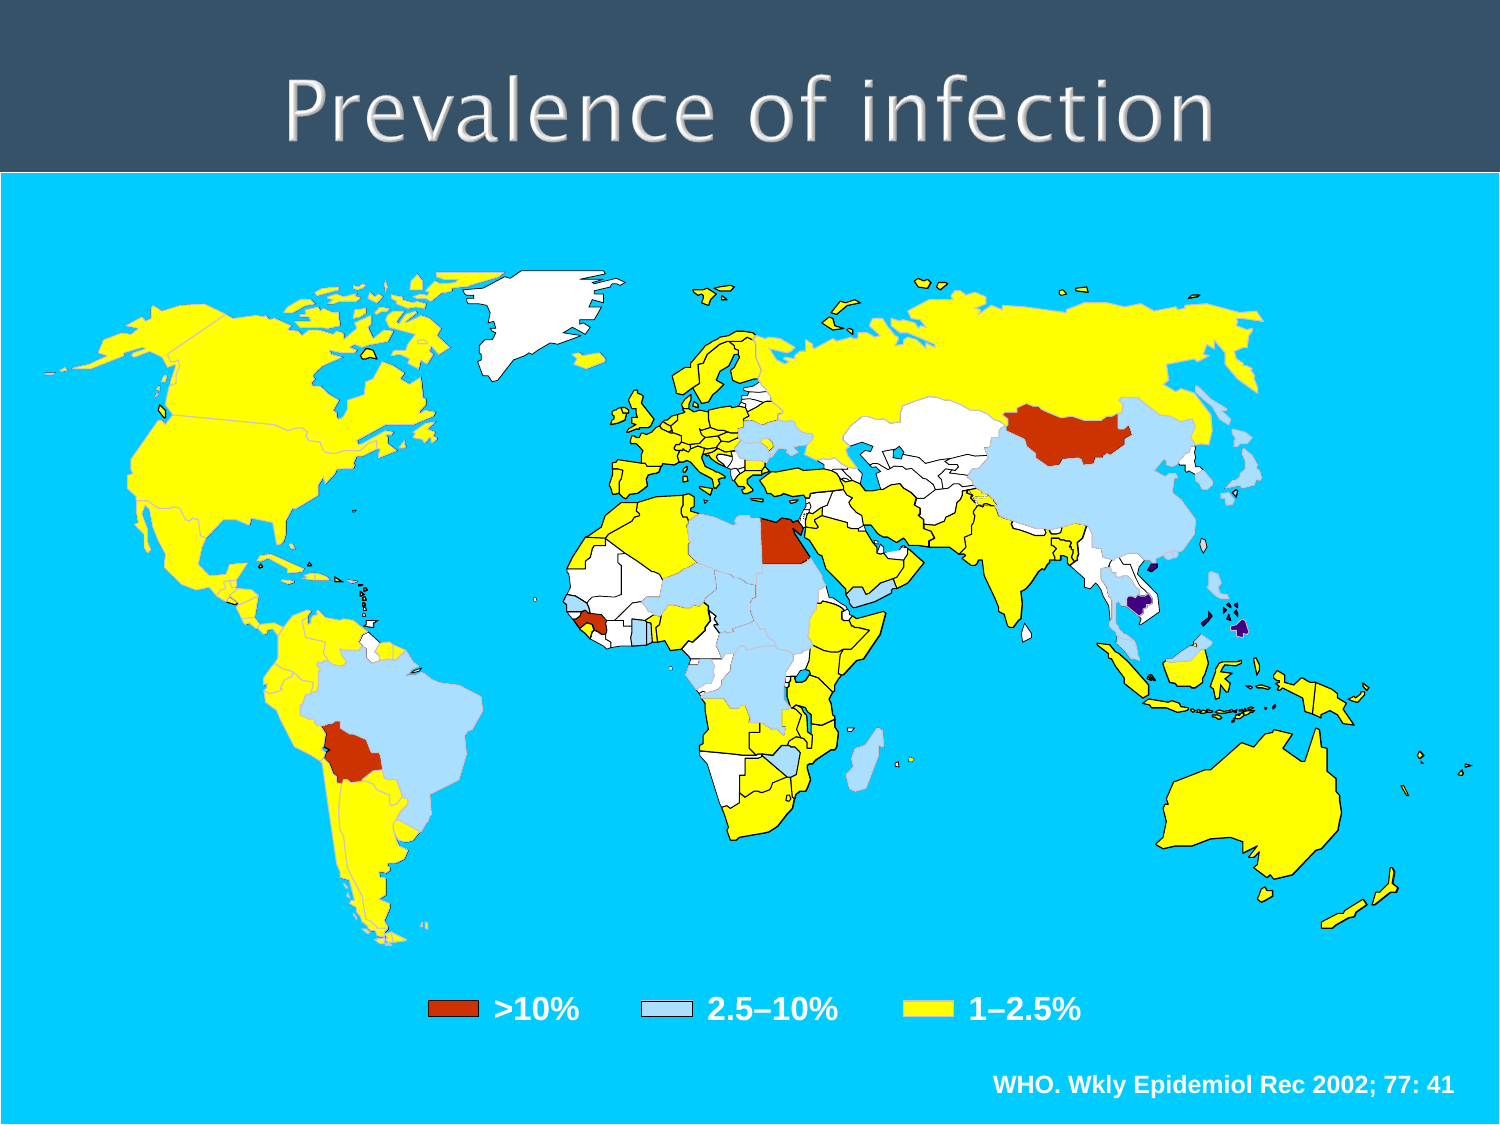

>10%
2.5–10%
1–2.5%
WHO. Wkly Epidemiol Rec 2002; 77: 41